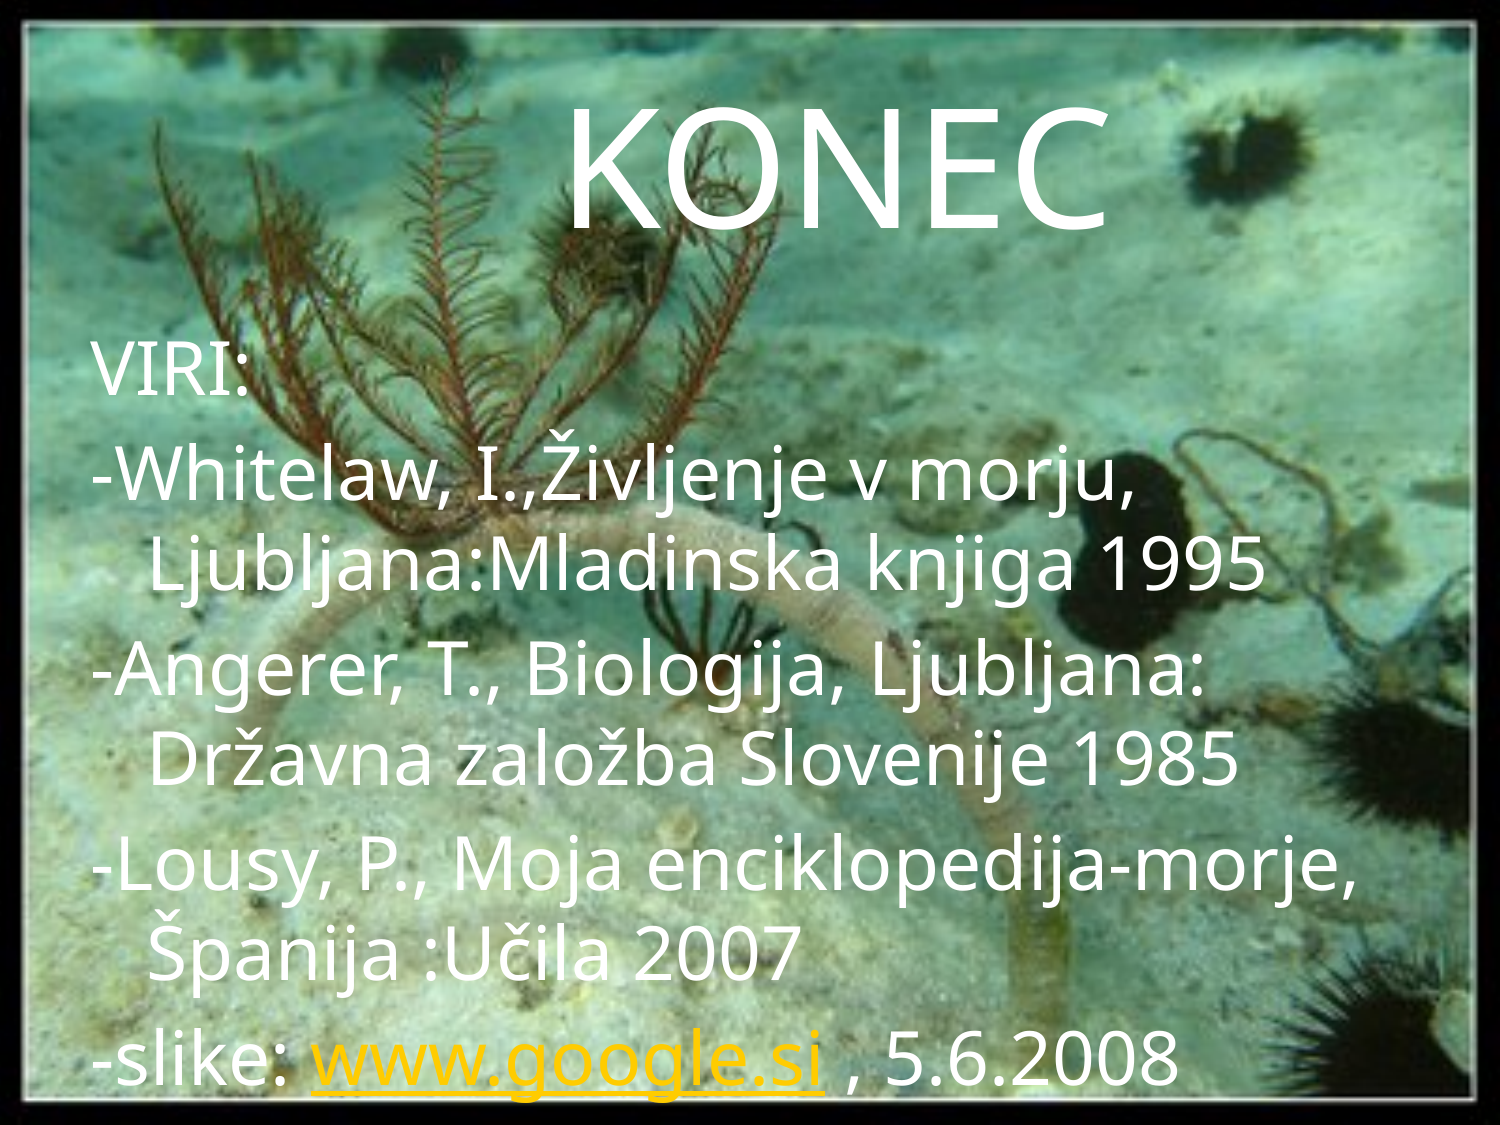

# KONEC
VIRI:
-Whitelaw, I.,Življenje v morju, Ljubljana:Mladinska knjiga 1995
-Angerer, T., Biologija, Ljubljana: Državna založba Slovenije 1985
-Lousy, P., Moja enciklopedija-morje, Španija :Učila 2007
-slike: www.google.si , 5.6.2008